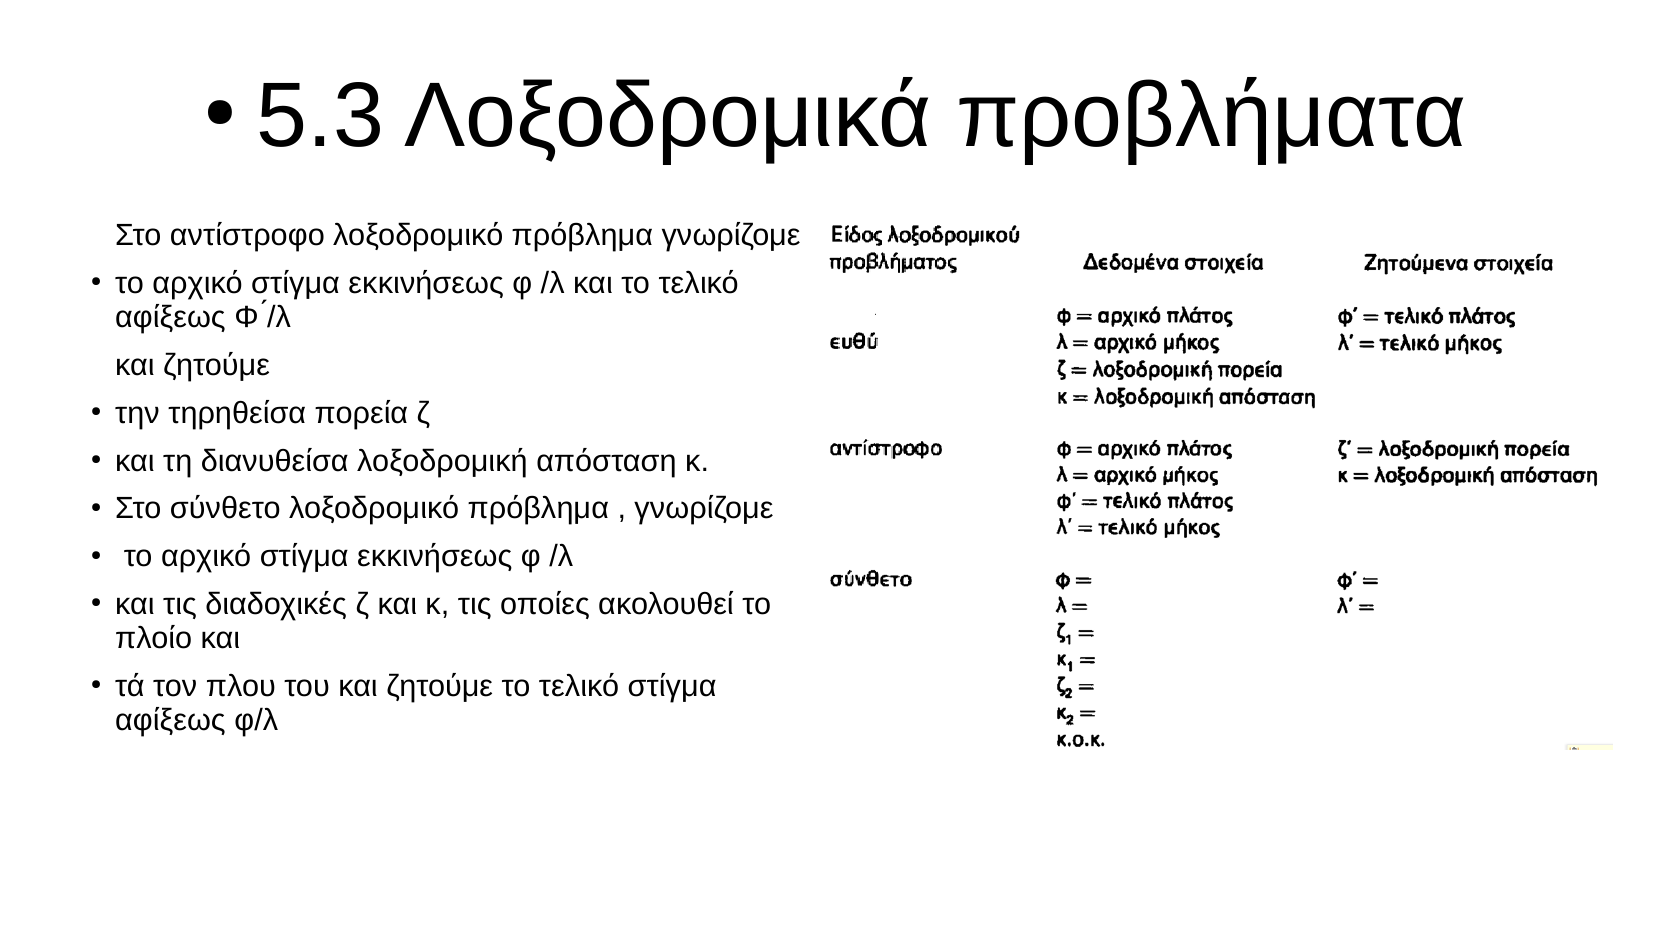

# 5.3 Λοξοδρομικά προβλήματα
Στο αντίστροφο λοξοδρομικό πρόβλημα γνωρίζομε
το αρχικό στίγμα εκκινήσεως φ /λ και το τελικό αφίξεως Φ ́/λ
και ζητούμε
την τηρηθείσα πορεία ζ
και τη διανυθείσα λοξοδρομική απόσταση κ.
Στο σύνθετο λοξοδρομικό πρόβλημα , γνωρίζομε
 το αρχικό στίγμα εκκινήσεως φ /λ
και τις διαδοχικές ζ και κ, τις οποίες ακολουθεί το πλοίο και
τά τον πλου του και ζητούμε το τελικό στίγμα αφίξεως φ/λ